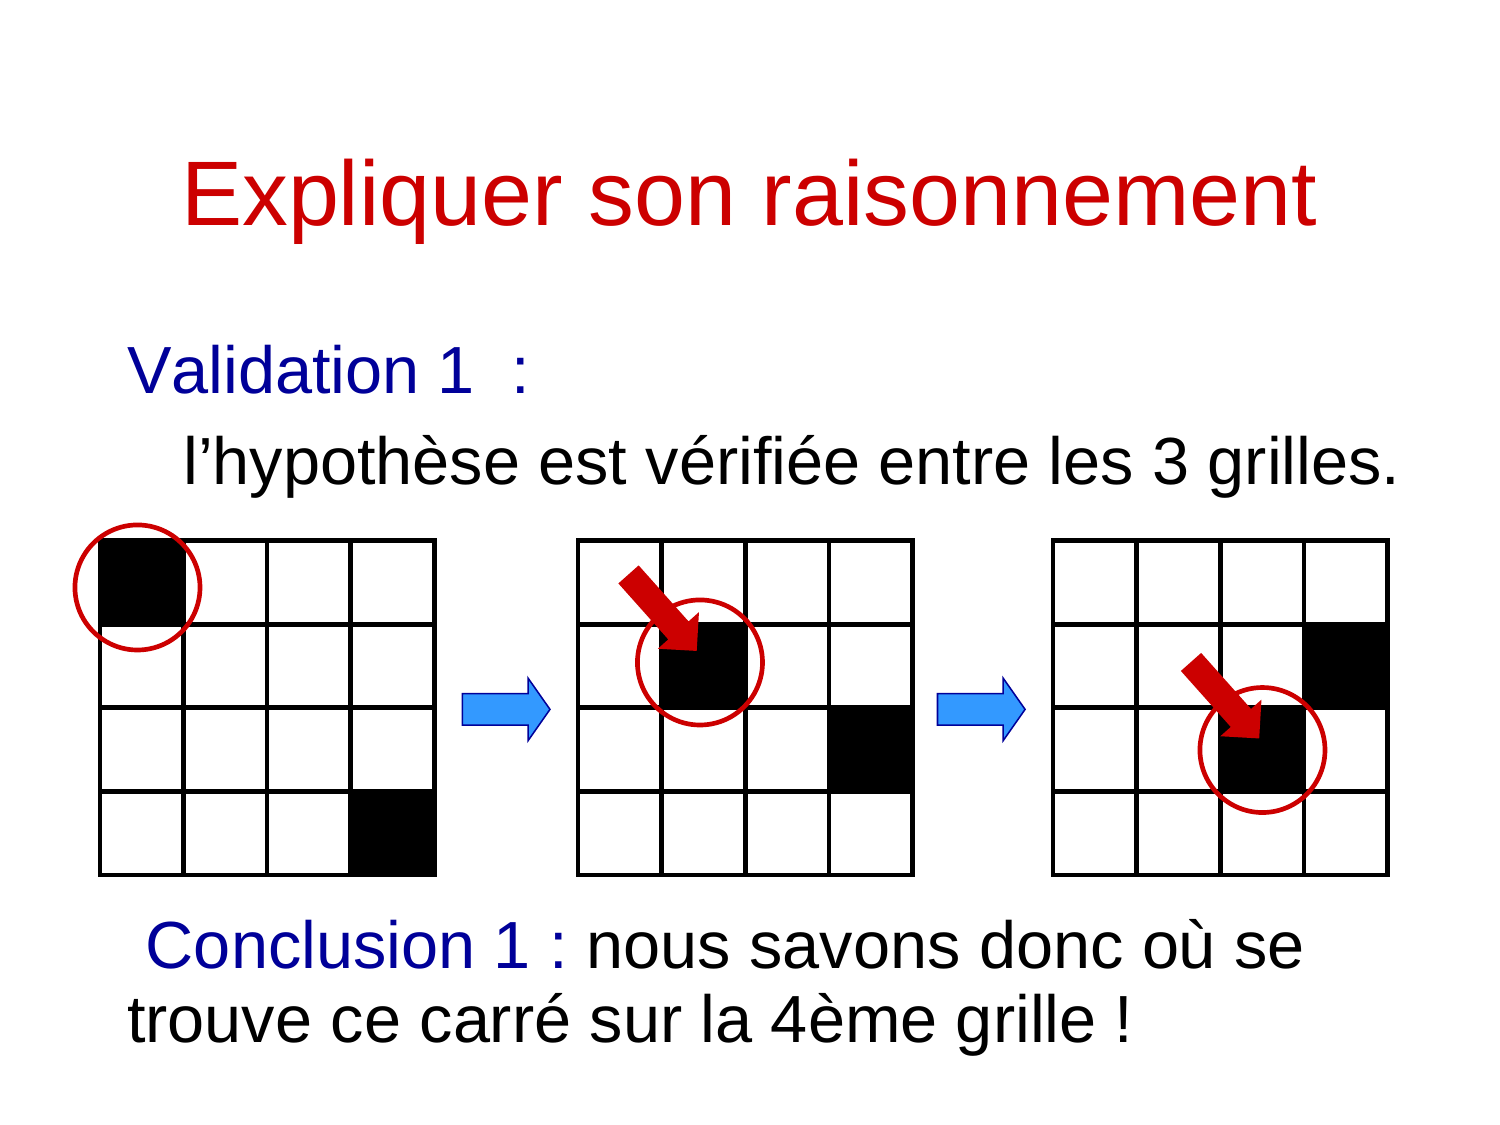

# Expliquer son raisonnement
Validation 1 :
	l’hypothèse est vérifiée entre les 3 grilles.
 Conclusion 1 : nous savons donc où se trouve ce carré sur la 4ème grille !